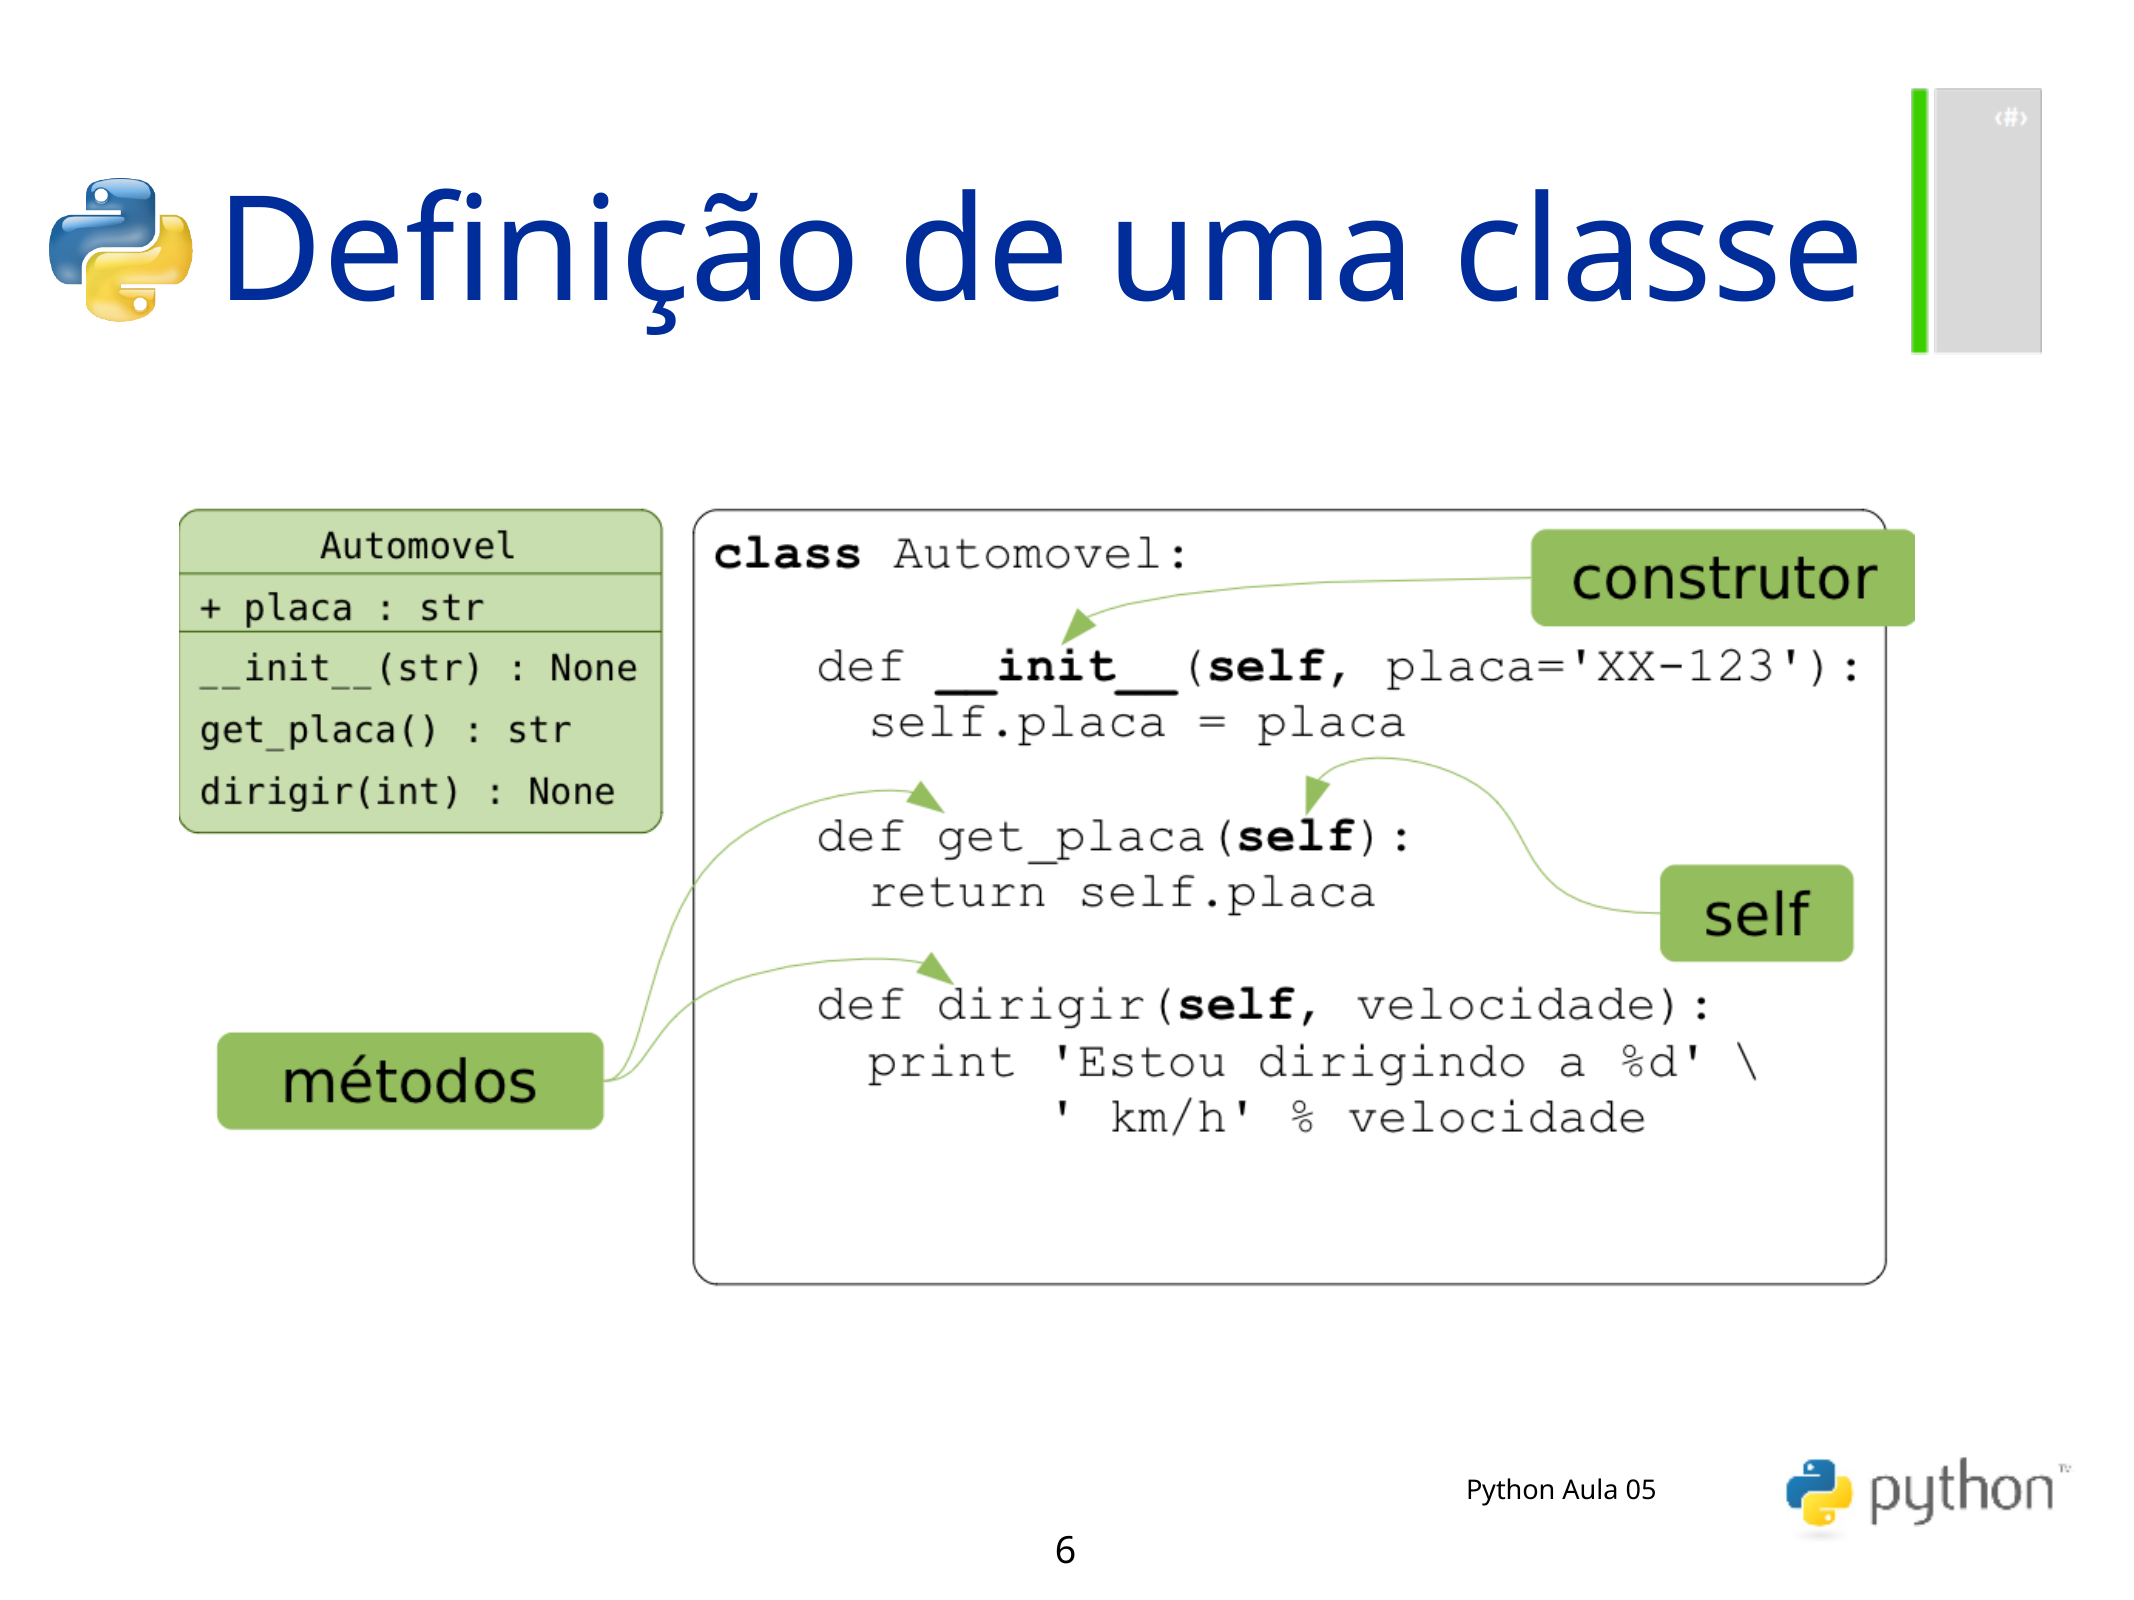

# Definição de uma classe
Python Aula 05